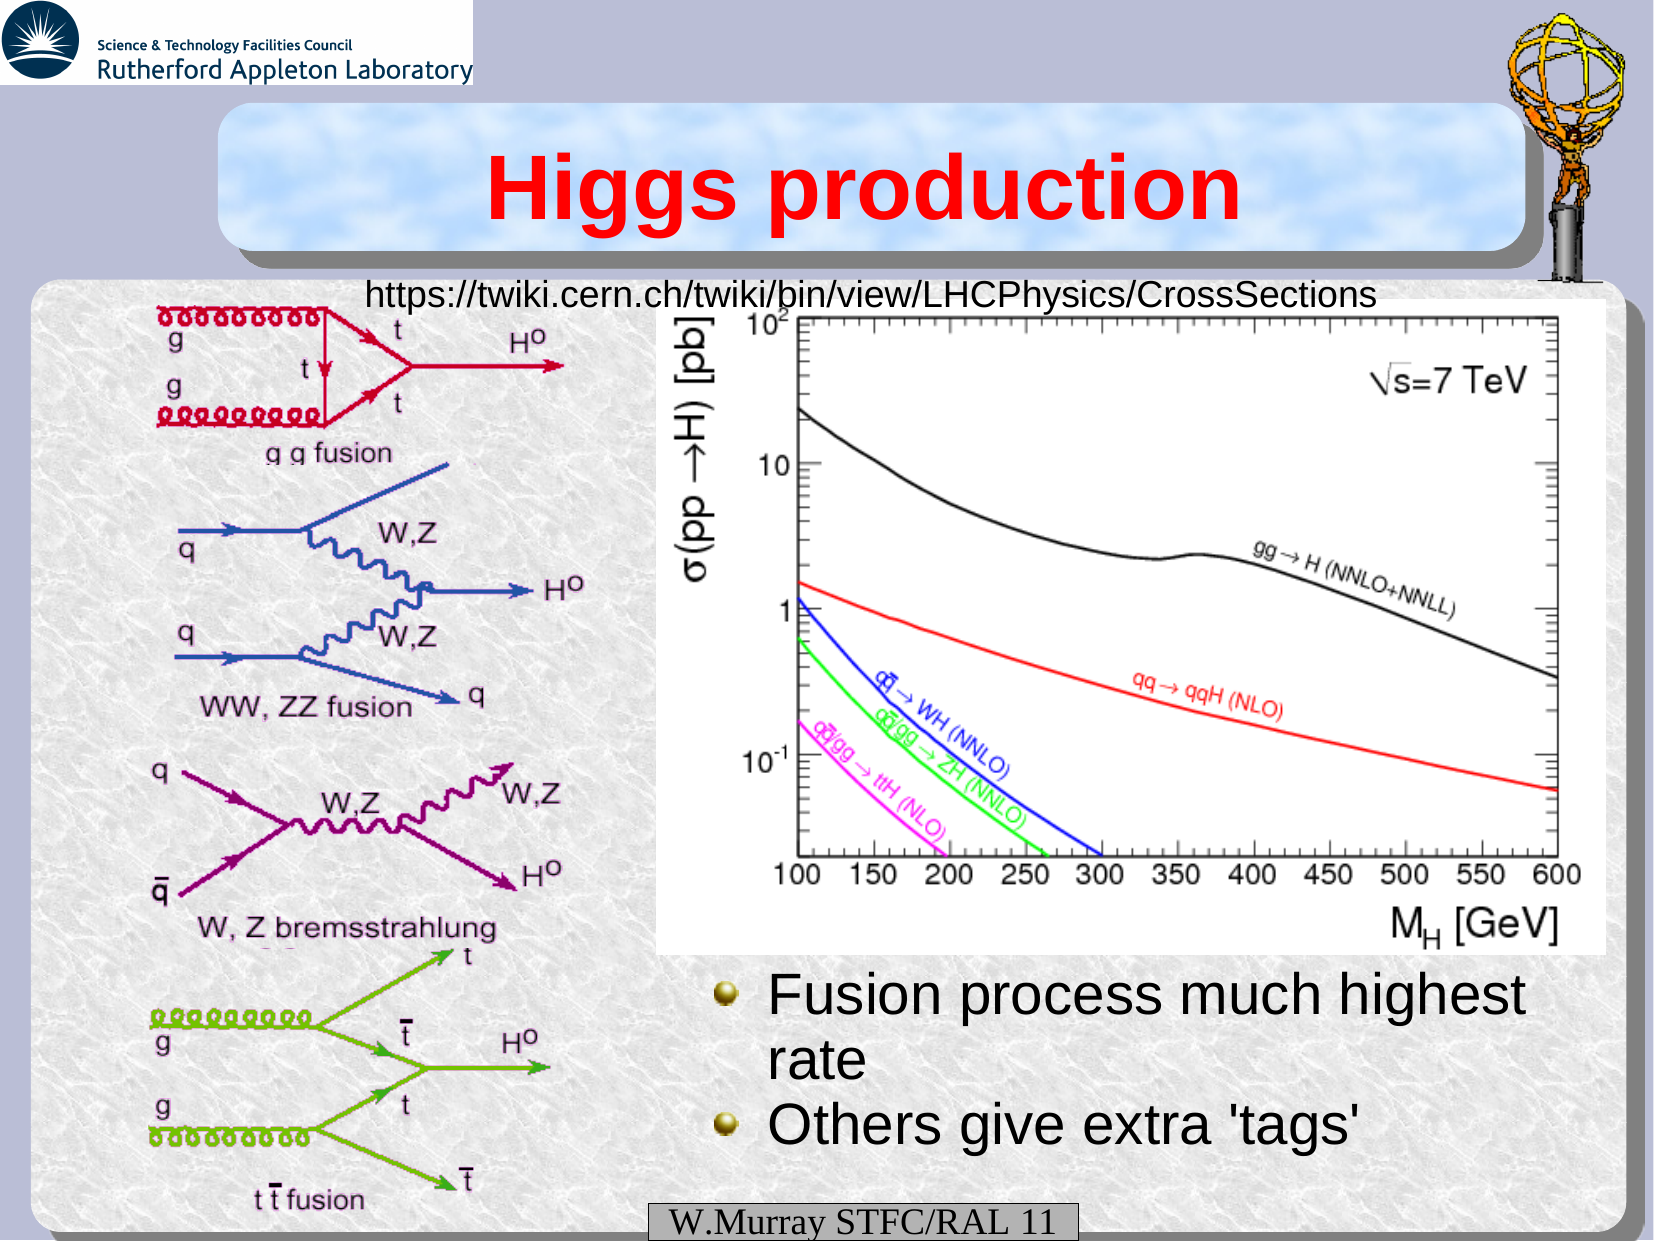

# Higgs production
https://twiki.cern.ch/twiki/bin/view/LHCPhysics/CrossSections
Fusion process much highest rate
Others give extra 'tags'